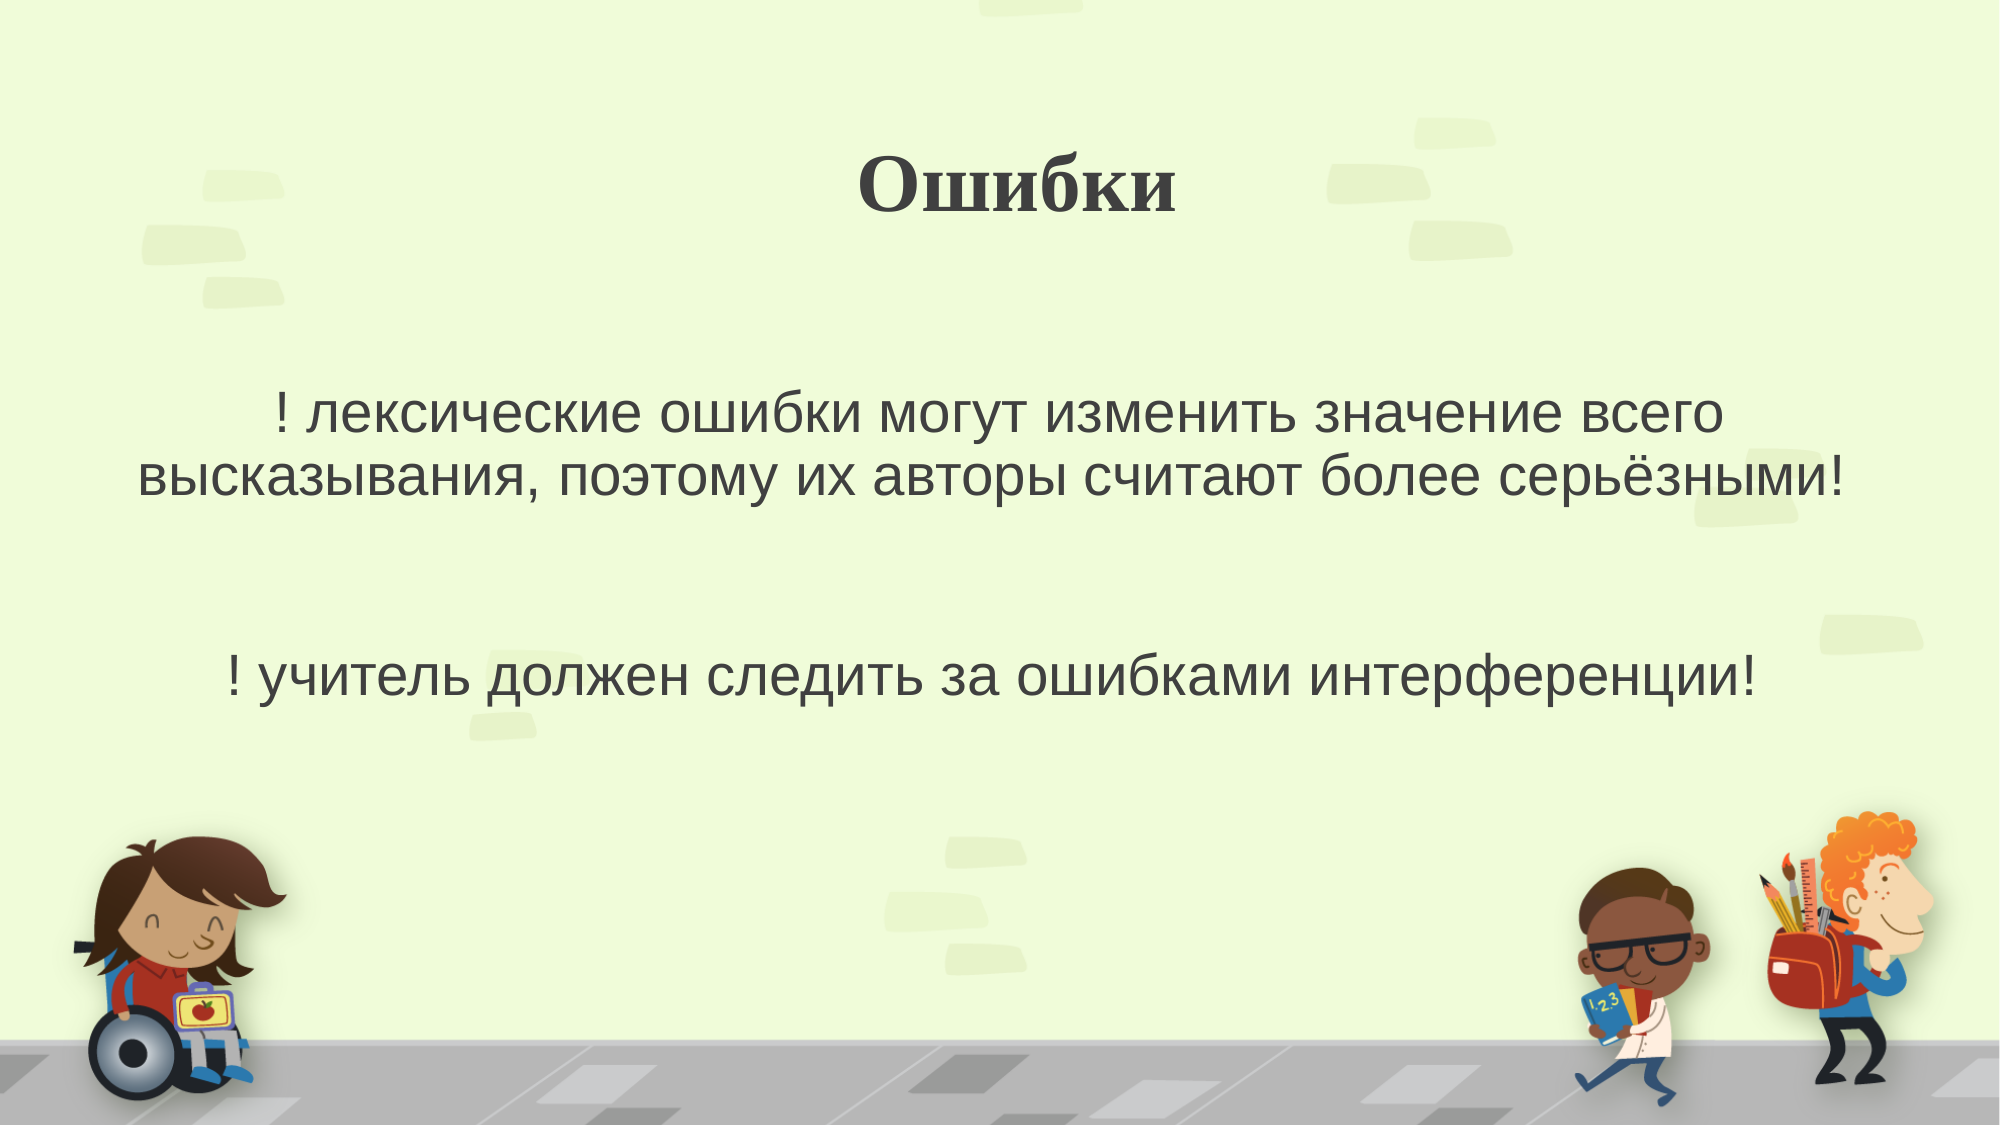

# Ошибки
! лексические ошибки могут изменить значение всего высказывания, поэтому их авторы считают более серьёзными!
! учитель должен следить за ошибками интерференции!